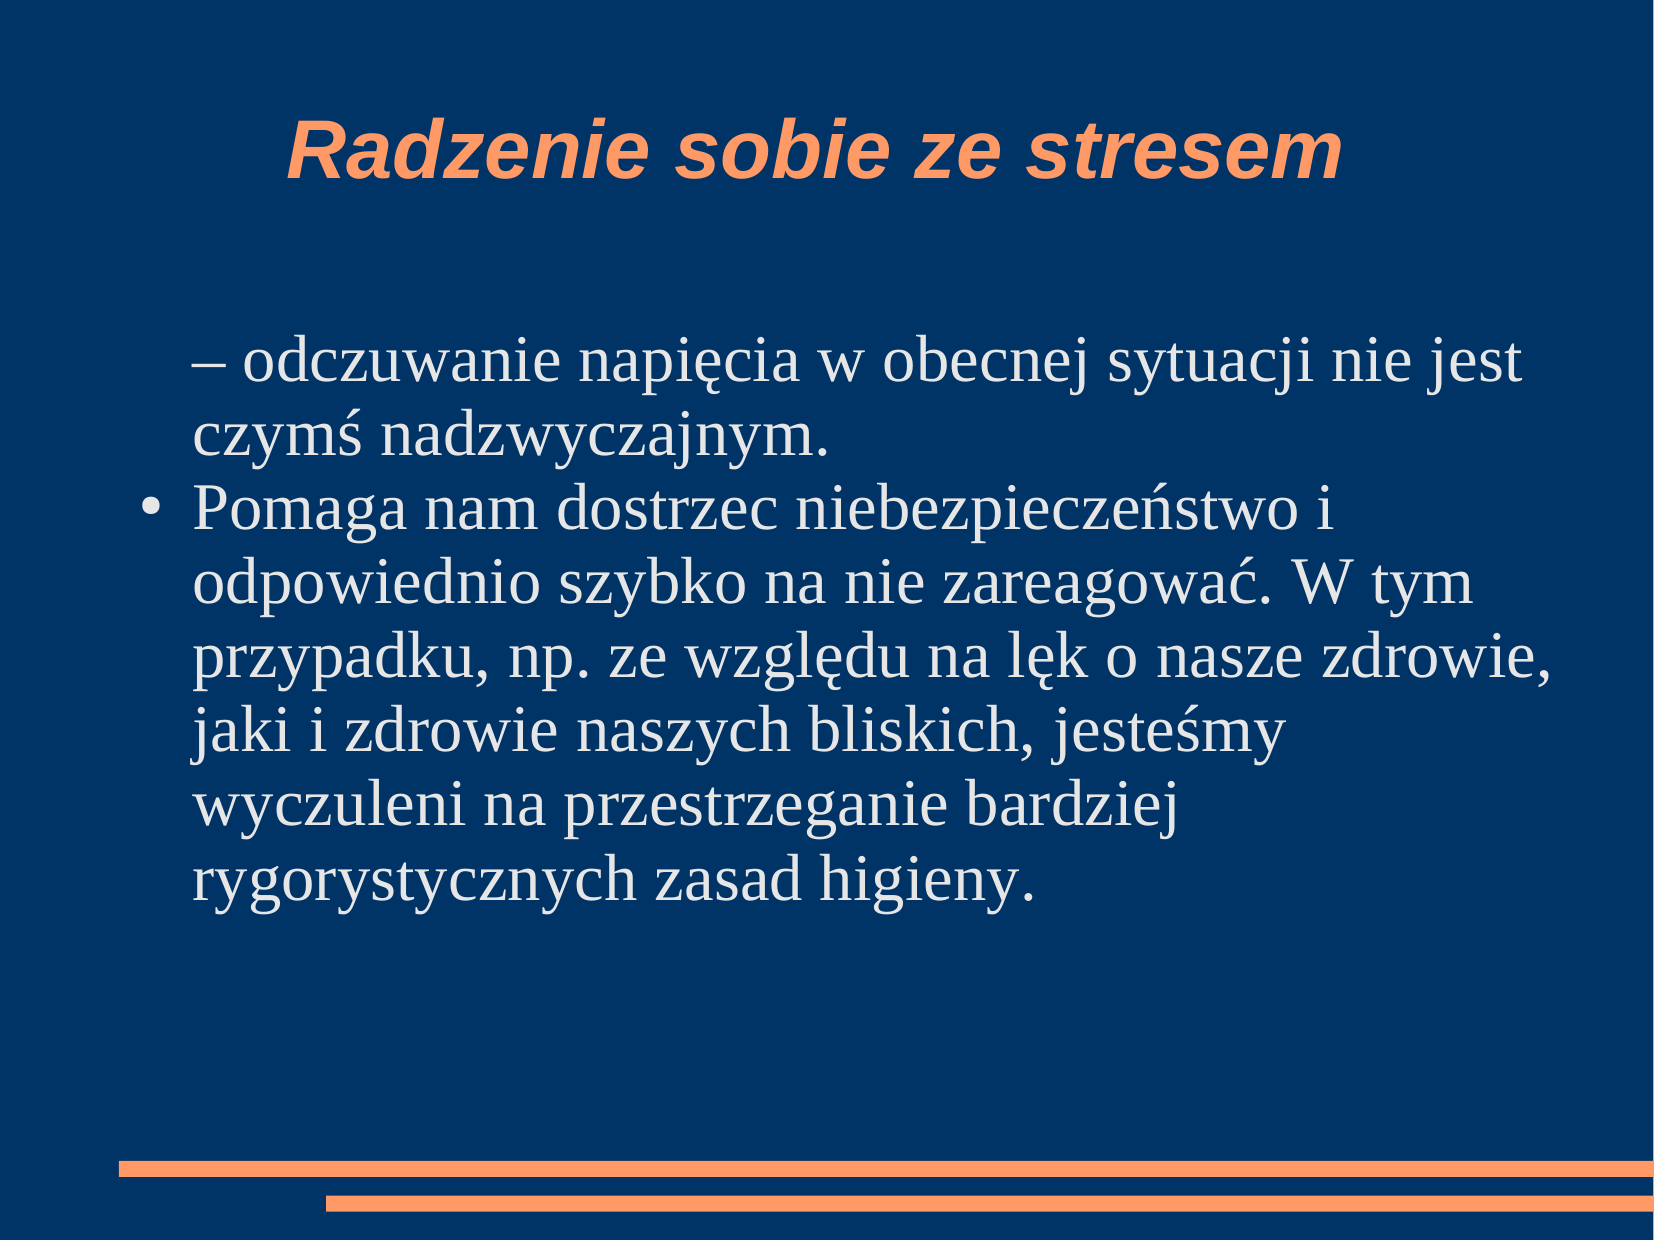

# Radzenie sobie ze stresem
– odczuwanie napięcia w obecnej sytuacji nie jest czymś nadzwyczajnym.
Pomaga nam dostrzec niebezpieczeństwo i odpowiednio szybko na nie zareagować. W tym przypadku, np. ze względu na lęk o nasze zdrowie, jaki i zdrowie naszych bliskich, jesteśmy wyczuleni na przestrzeganie bardziej rygorystycznych zasad higieny.